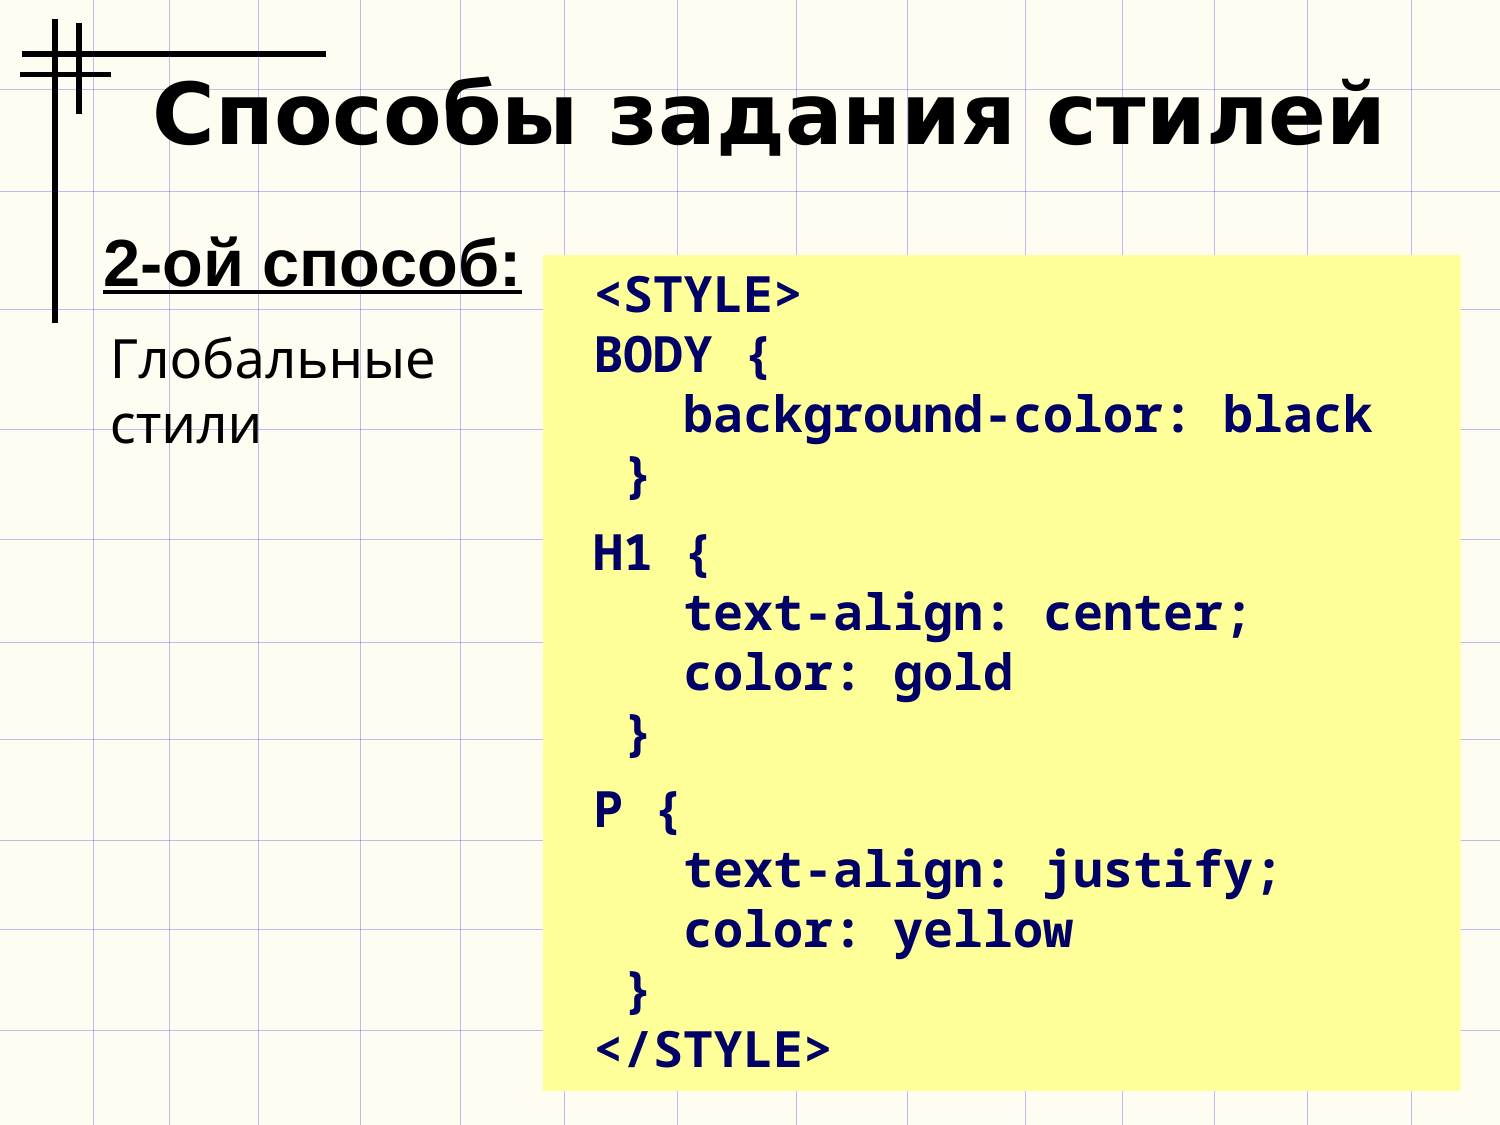

# Способы задания стилей
2-ой способ:
<style>
BODY {
 background-color: black
 }
H1 {
 text-align: center;
 color: gold
 }
P {
 text-align: justify;
 color: yellow
 }
</style>
Глобальные стили